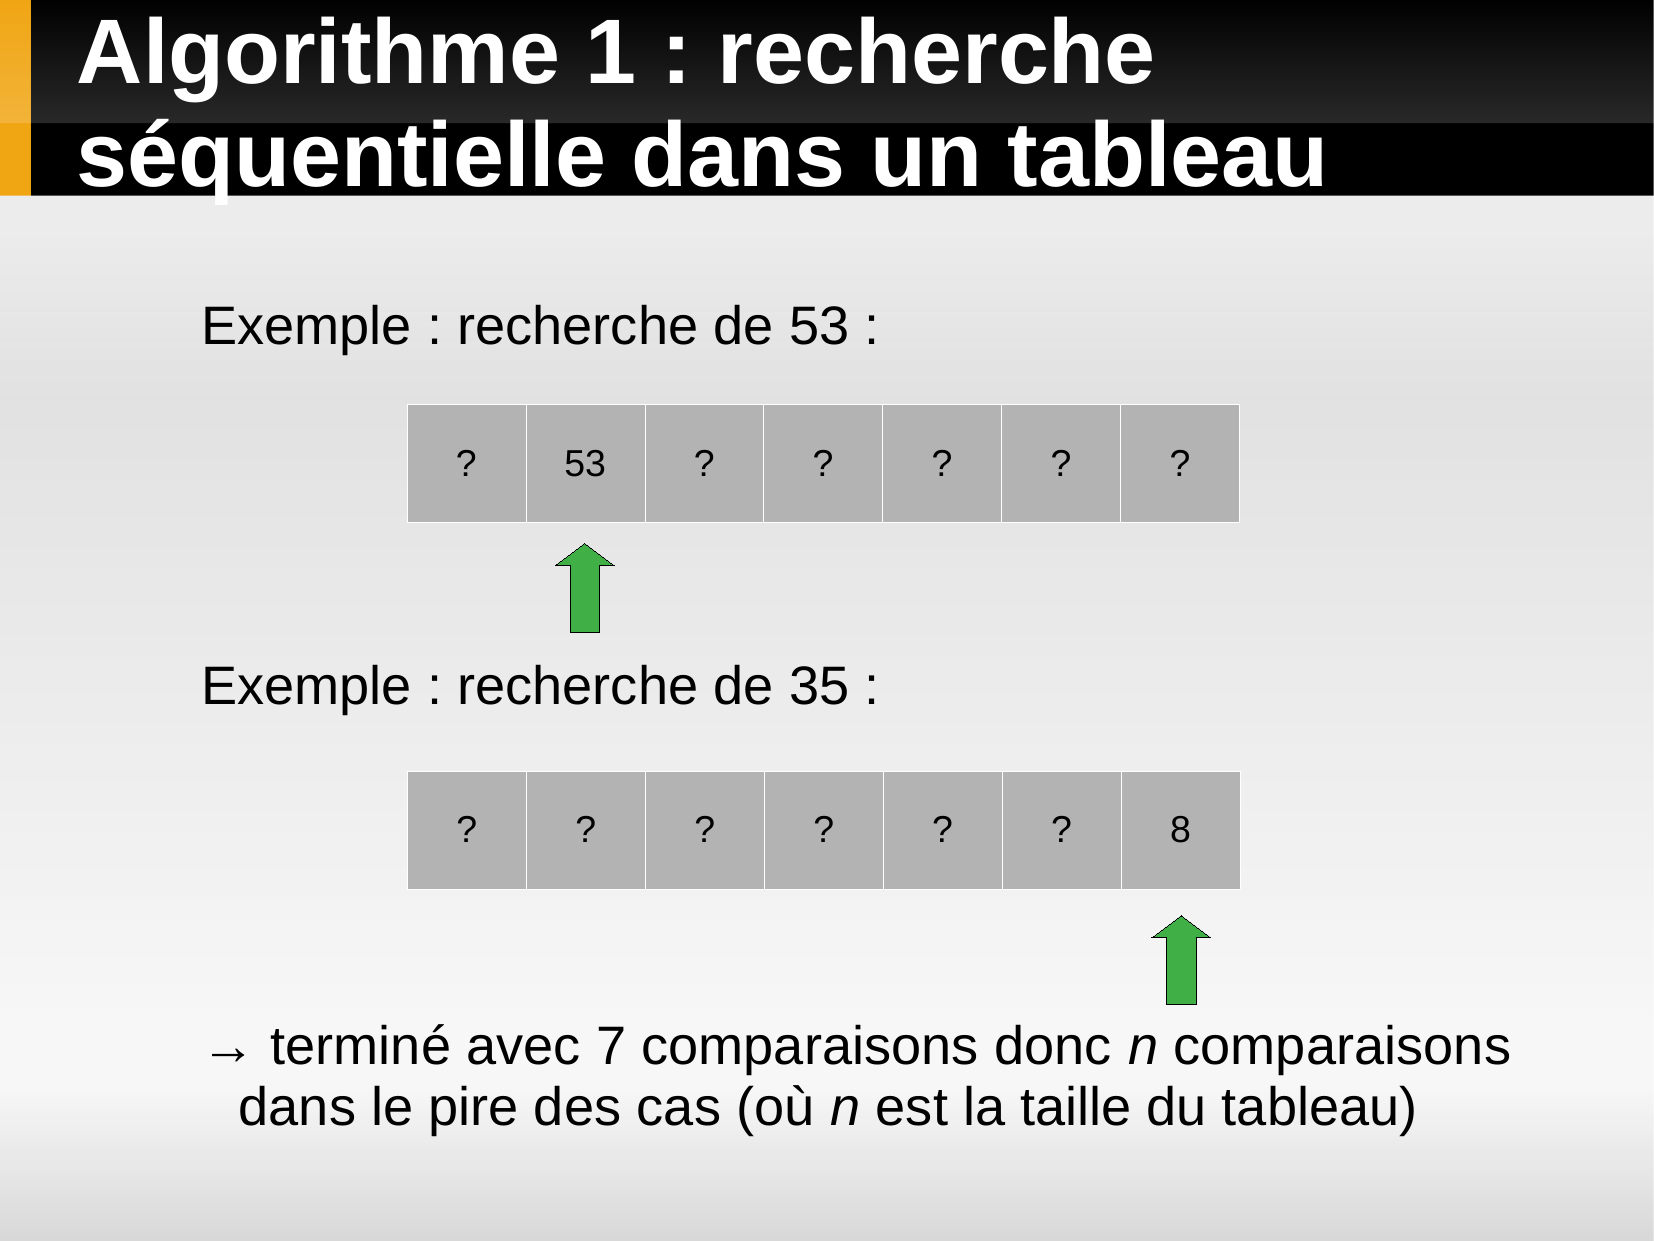

Algorithme 1 : recherche séquentielle dans un tableau
# Exemple : recherche de 53 :
Exemple : recherche de 35 :
→ terminé avec 7 comparaisons donc n comparaisons dans le pire des cas (où n est la taille du tableau)
| ? | 53 | ? | ? | ? | ? | ? |
| --- | --- | --- | --- | --- | --- | --- |
| ? | ? | ? | ? | ? | ? | 8 |
| --- | --- | --- | --- | --- | --- | --- |